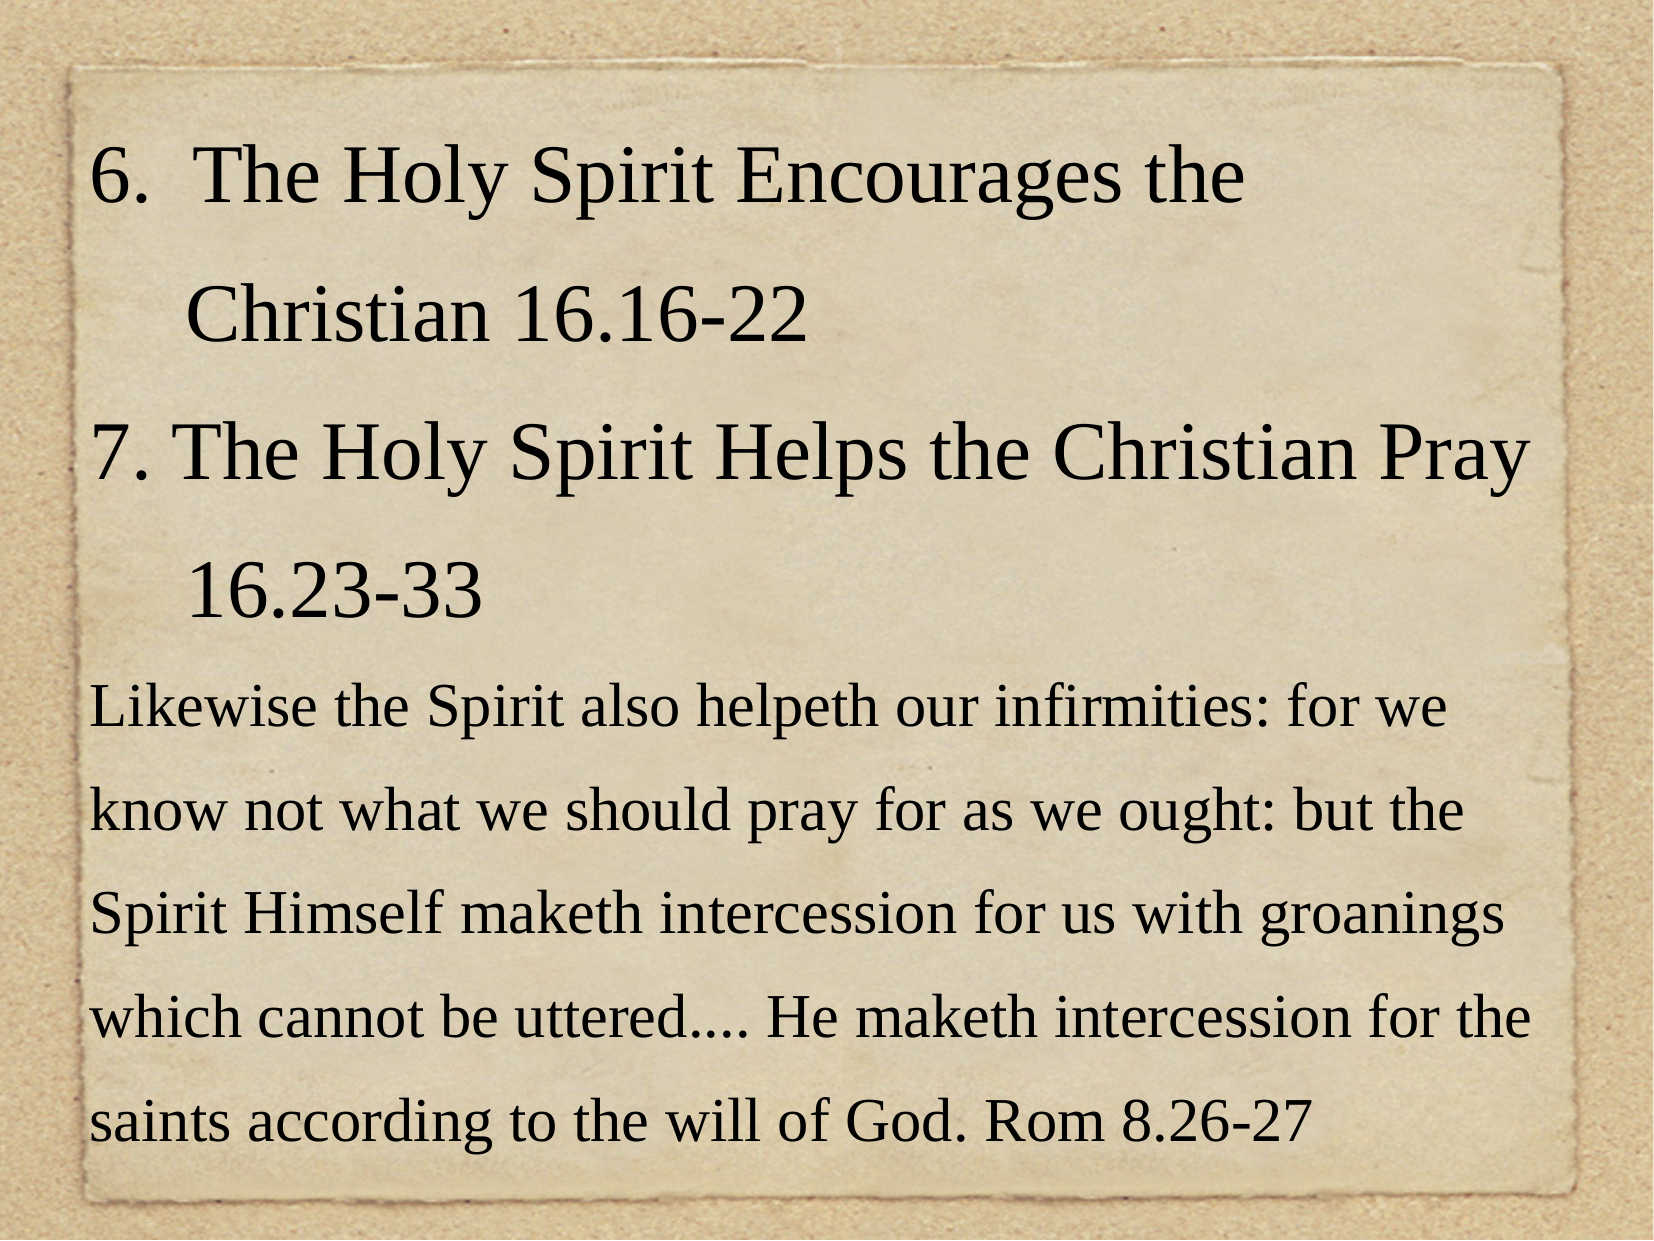

6. The Holy Spirit Encourages the 					 Christian 16.16-22
7. The Holy Spirit Helps the Christian Pray 	 16.23-33
Likewise the Spirit also helpeth our infirmities: for we know not what we should pray for as we ought: but the Spirit Himself maketh intercession for us with groanings which cannot be uttered.... He maketh intercession for the saints according to the will of God. Rom 8.26-27